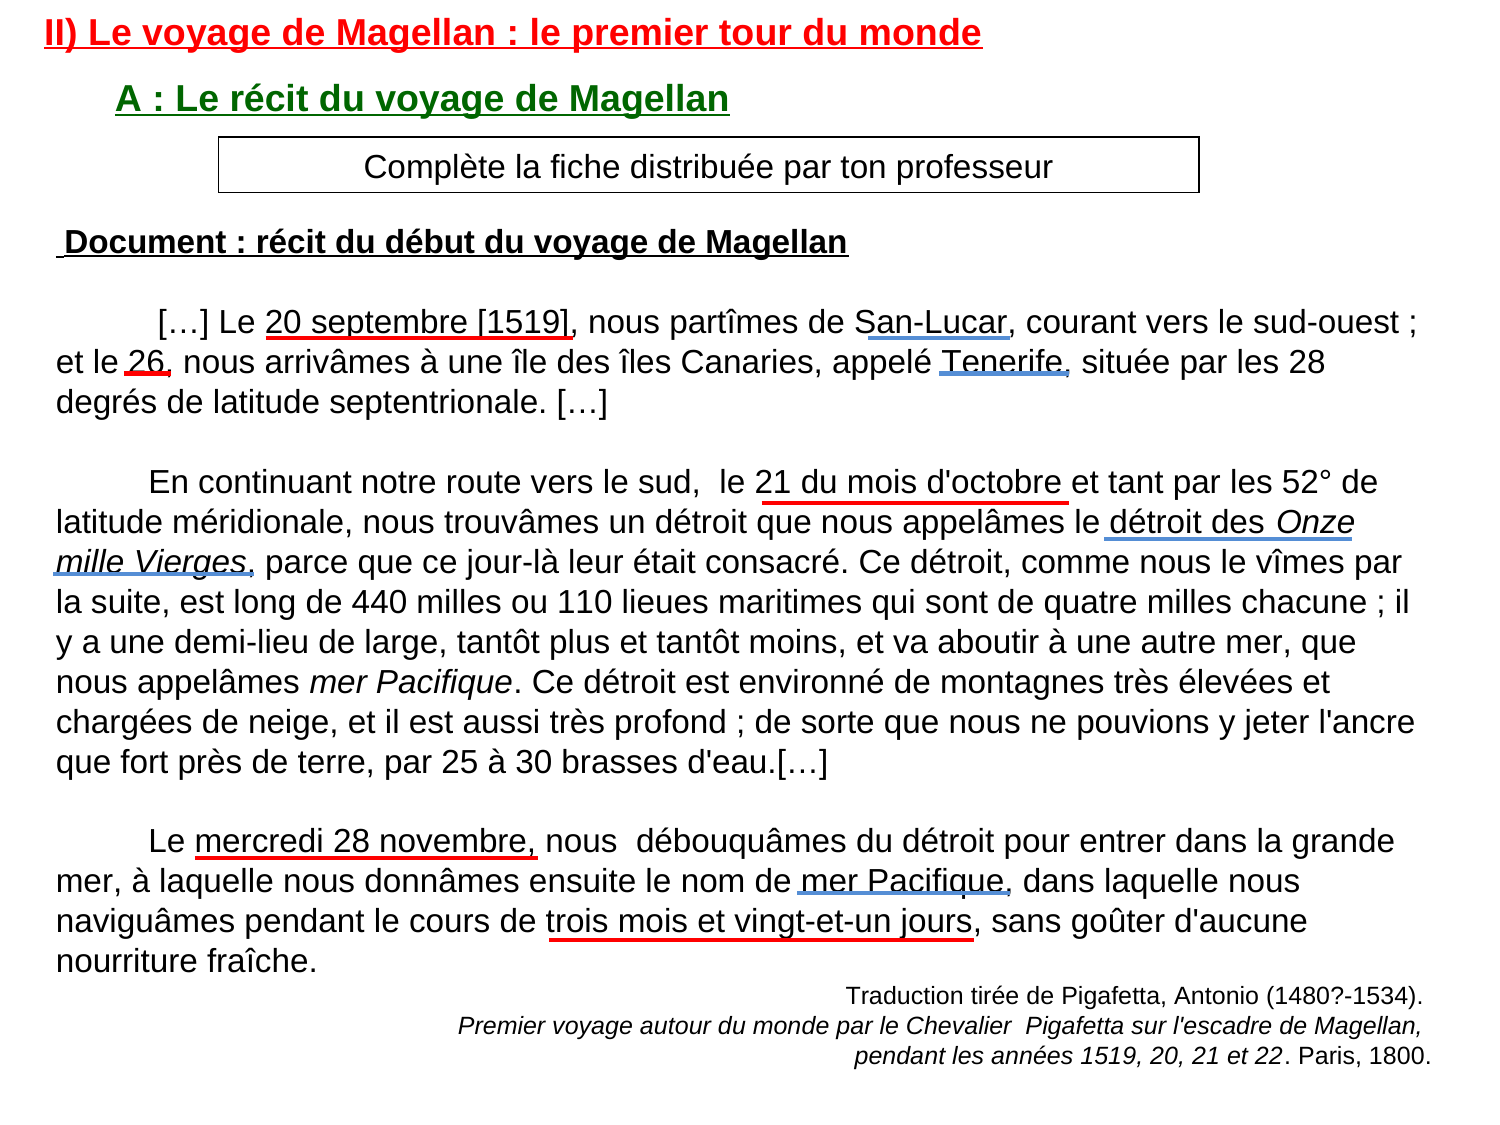

II) Le voyage de Magellan : le premier tour du monde
A : Le récit du voyage de Magellan
Complète la fiche distribuée par ton professeur
 Document : récit du début du voyage de Magellan
 […] Le 20 septembre [1519], nous partîmes de San-Lucar, courant vers le sud-ouest ; et le 26, nous arrivâmes à une île des îles Canaries, appelé Tenerife, située par les 28 degrés de latitude septentrionale. […]
 En continuant notre route vers le sud, le 21 du mois d'octobre et tant par les 52° de latitude méridionale, nous trouvâmes un détroit que nous appelâmes le détroit des Onze mille Vierges, parce que ce jour-là leur était consacré. Ce détroit, comme nous le vîmes par la suite, est long de 440 milles ou 110 lieues maritimes qui sont de quatre milles chacune ; il y a une demi-lieu de large, tantôt plus et tantôt moins, et va aboutir à une autre mer, que nous appelâmes mer Pacifique. Ce détroit est environné de montagnes très élevées et chargées de neige, et il est aussi très profond ; de sorte que nous ne pouvions y jeter l'ancre que fort près de terre, par 25 à 30 brasses d'eau.[…]
 Le mercredi 28 novembre, nous débouquâmes du détroit pour entrer dans la grande mer, à laquelle nous donnâmes ensuite le nom de mer Pacifique, dans laquelle nous naviguâmes pendant le cours de trois mois et vingt-et-un jours, sans goûter d'aucune nourriture fraîche.
Traduction tirée de Pigafetta, Antonio (1480?-1534).
Premier voyage autour du monde par le Chevalier Pigafetta sur l'escadre de Magellan,
pendant les années 1519, 20, 21 et 22. Paris, 1800.